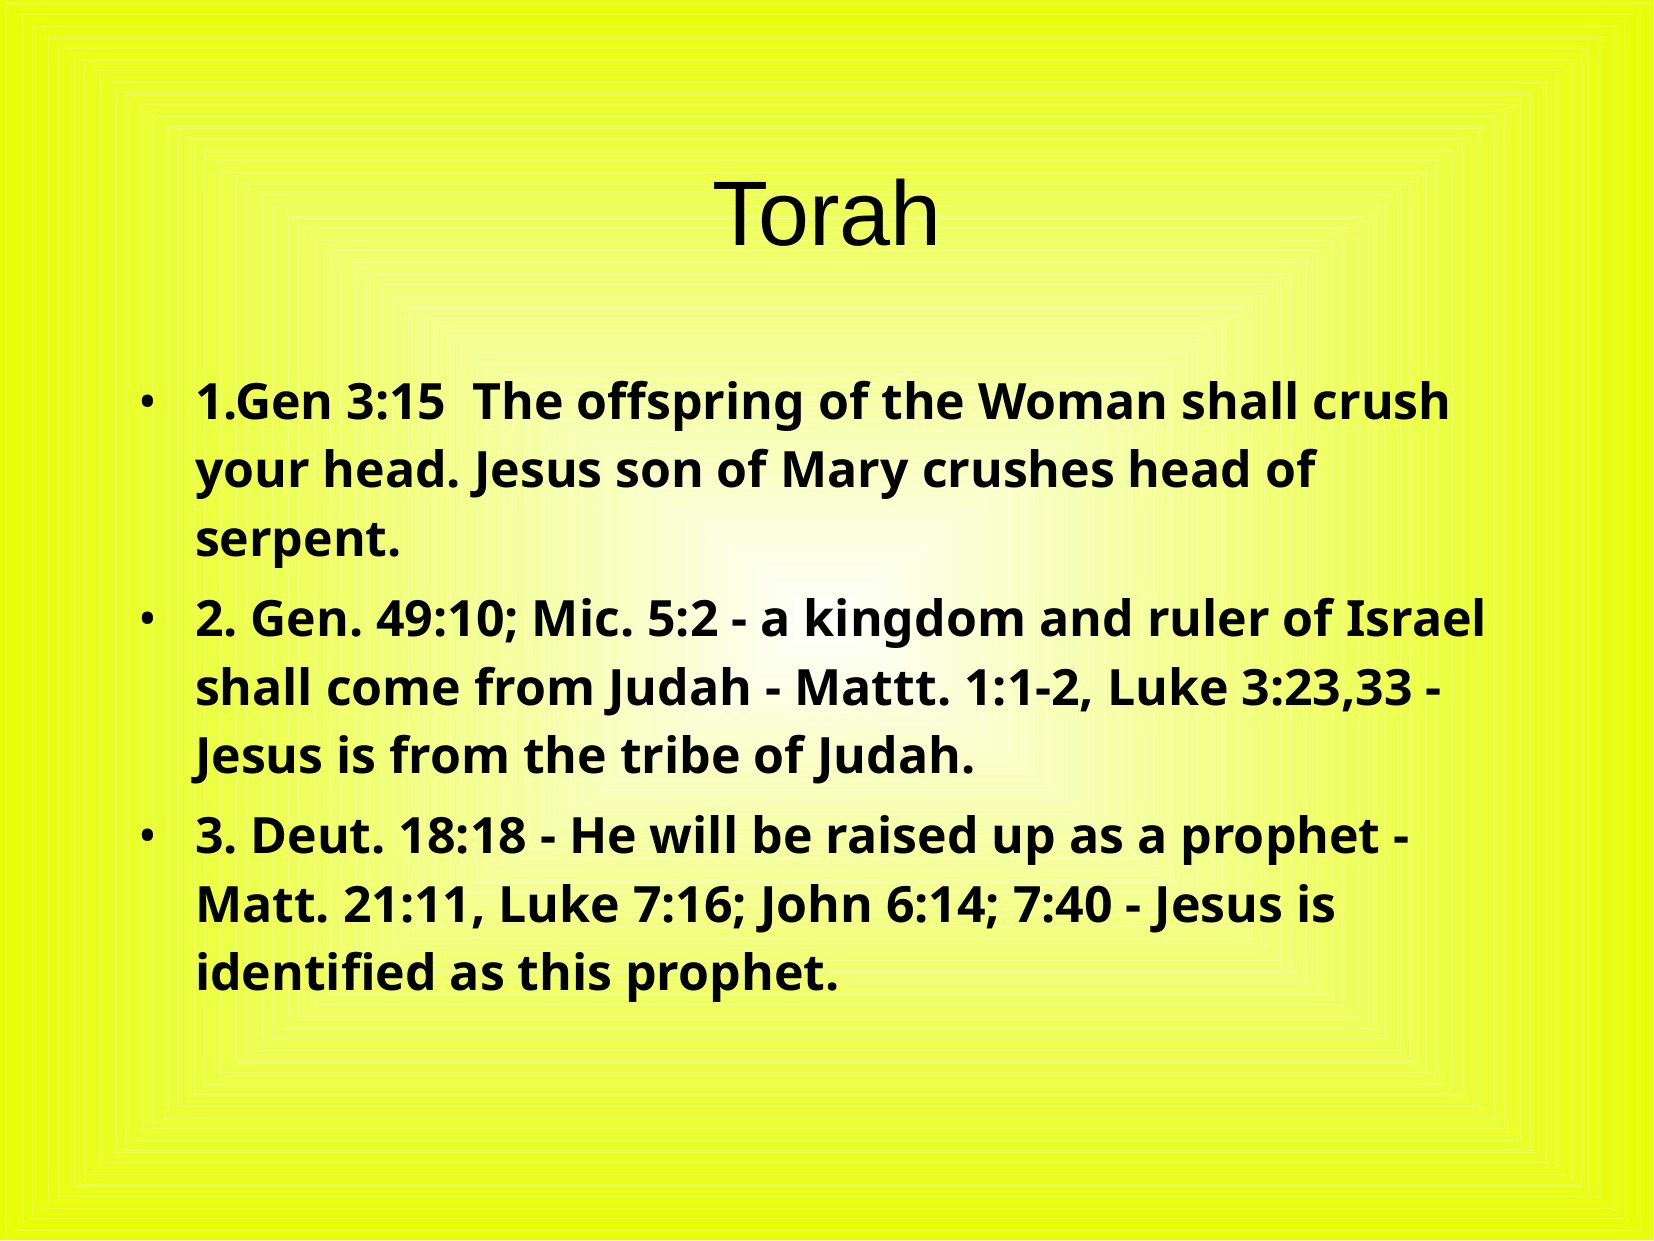

# Torah
1.Gen 3:15 The offspring of the Woman shall crush your head. Jesus son of Mary crushes head of serpent.
2. Gen. 49:10; Mic. 5:2 - a kingdom and ruler of Israel shall come from Judah - Mattt. 1:1-2, Luke 3:23,33 - Jesus is from the tribe of Judah.
3. Deut. 18:18 - He will be raised up as a prophet - Matt. 21:11, Luke 7:16; John 6:14; 7:40 - Jesus is identified as this prophet.